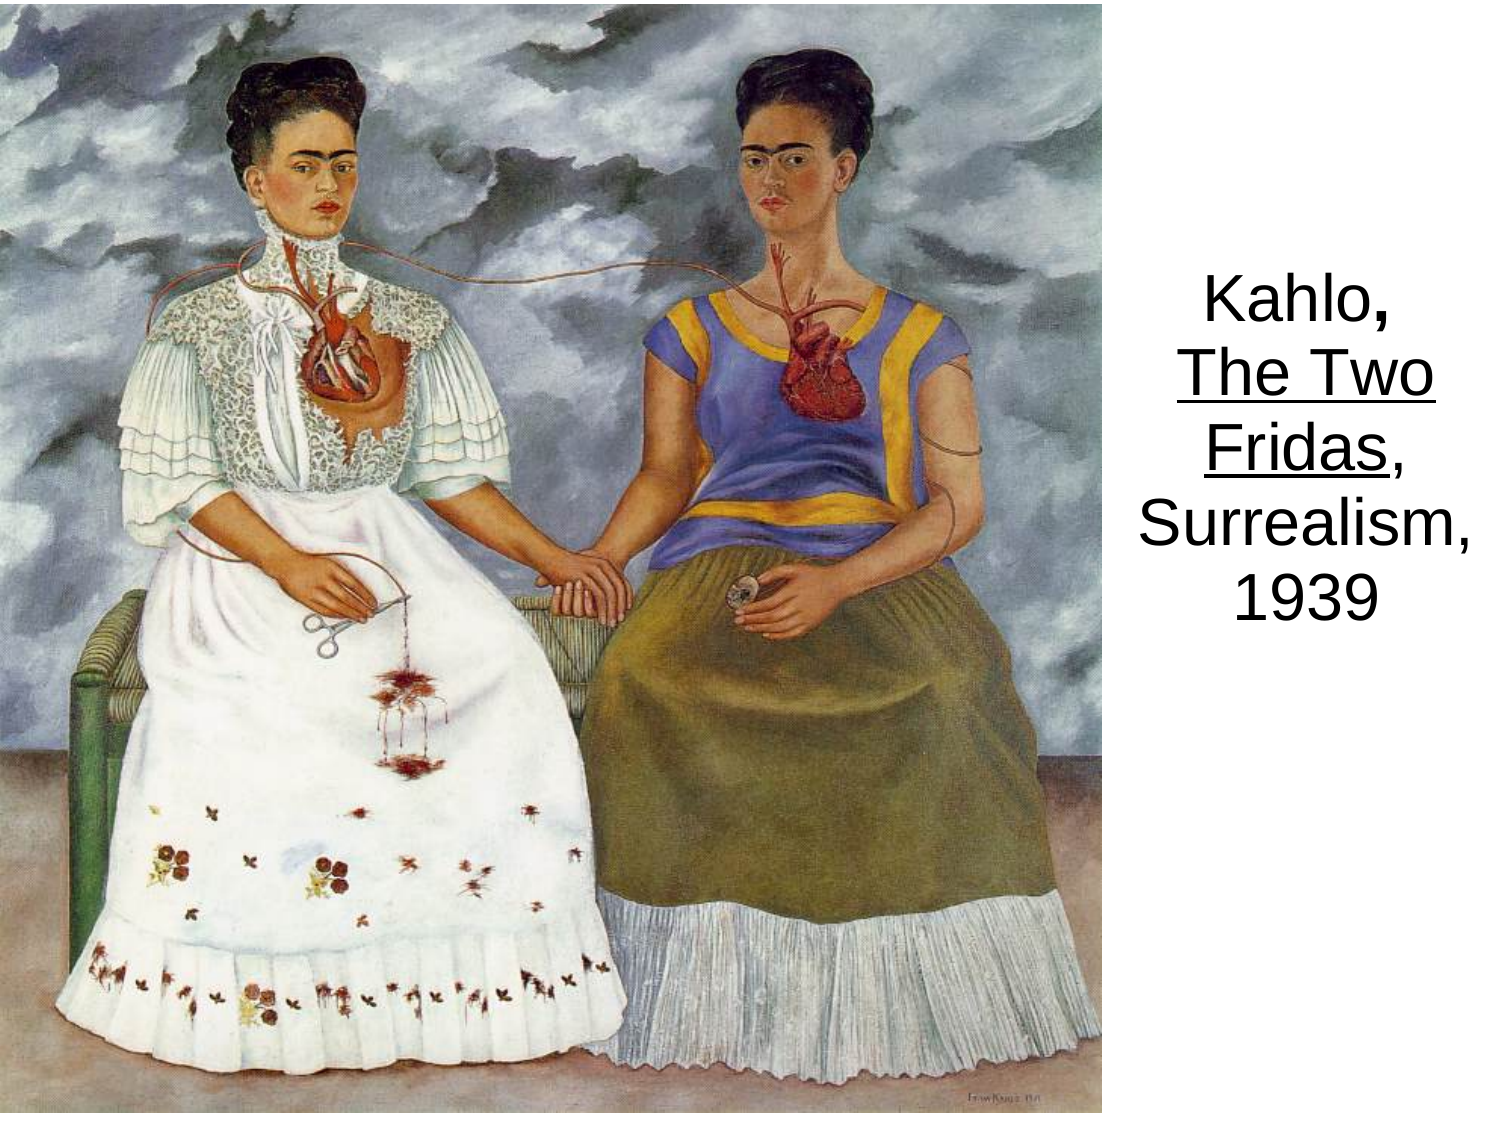

# Kahlo, The Two Fridas, Surrealism, 1939